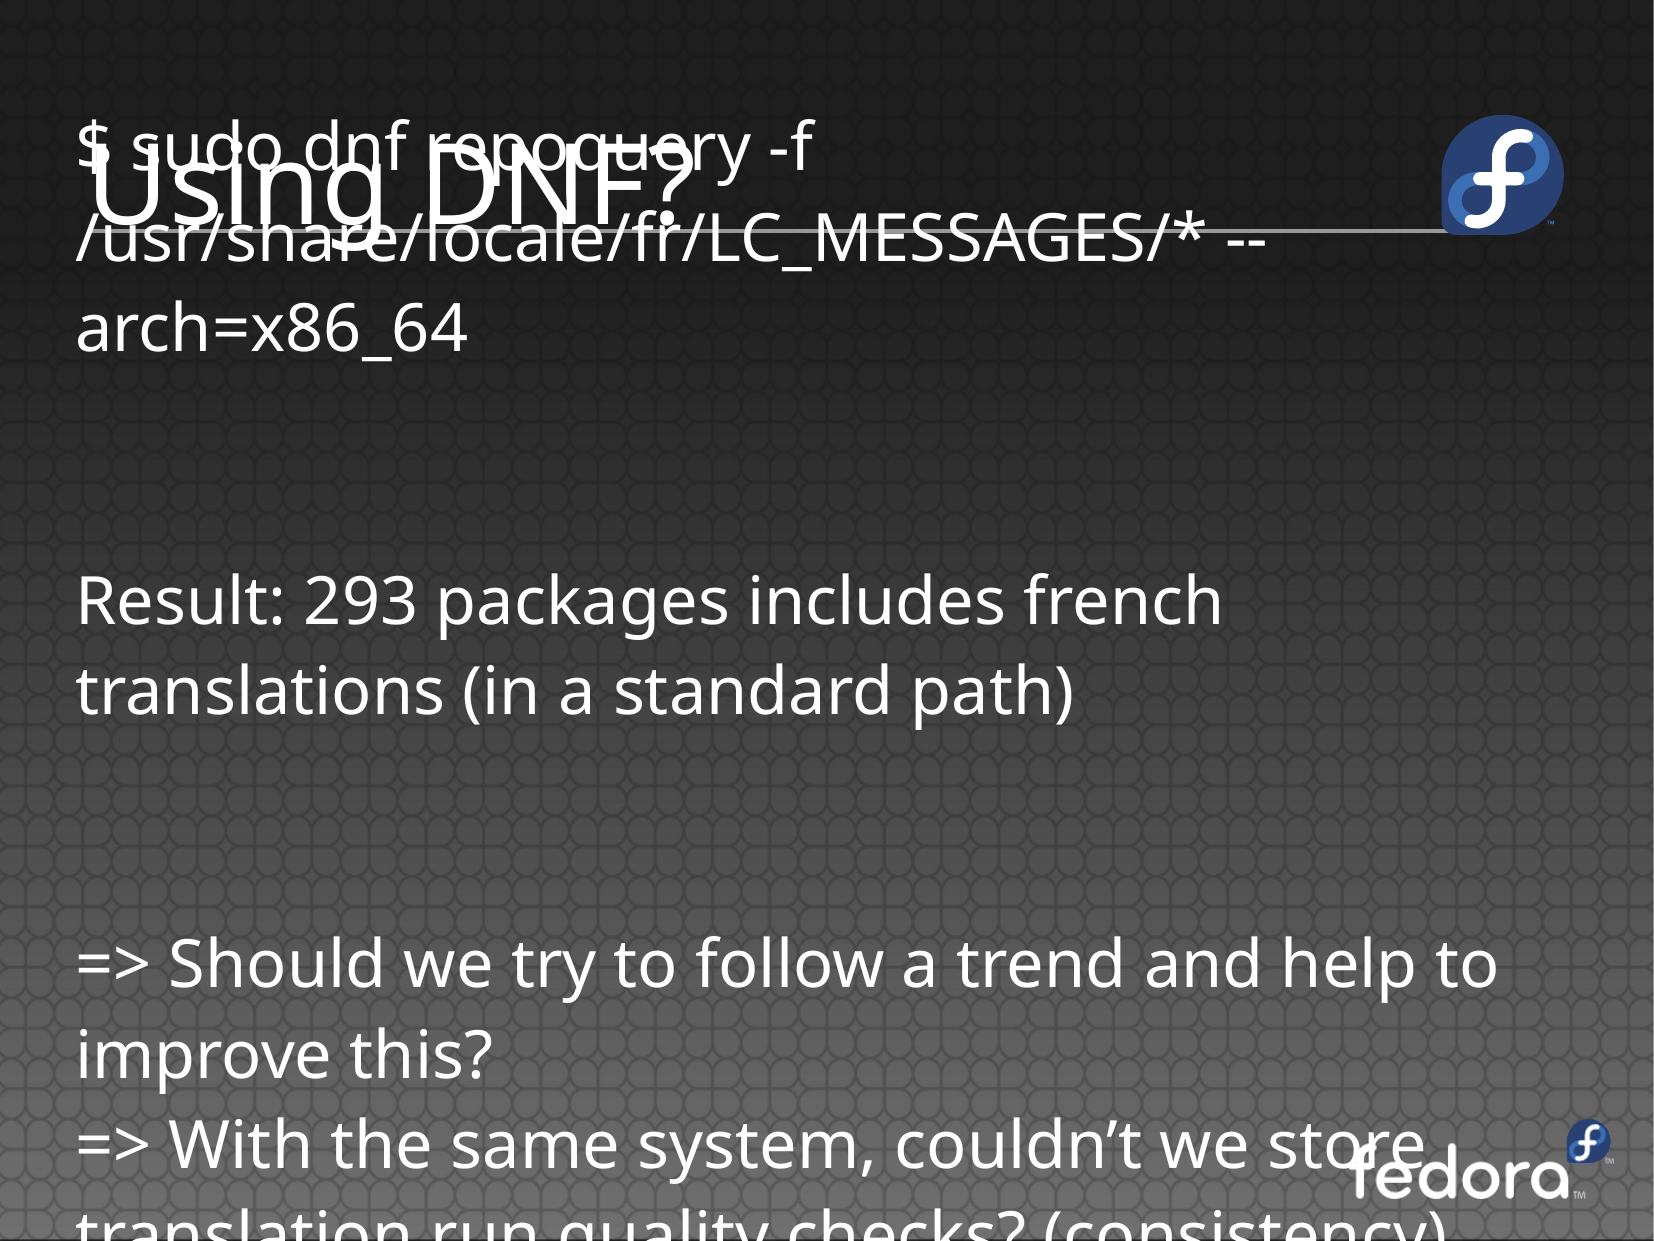

$ sudo dnf repoquery -f /usr/share/locale/fr/LC_MESSAGES/* --arch=x86_64
Result: 293 packages includes french translations (in a standard path)
=> Should we try to follow a trend and help to improve this?
=> With the same system, couldn’t we store translation run quality checks? (consistency)
# Using DNF?